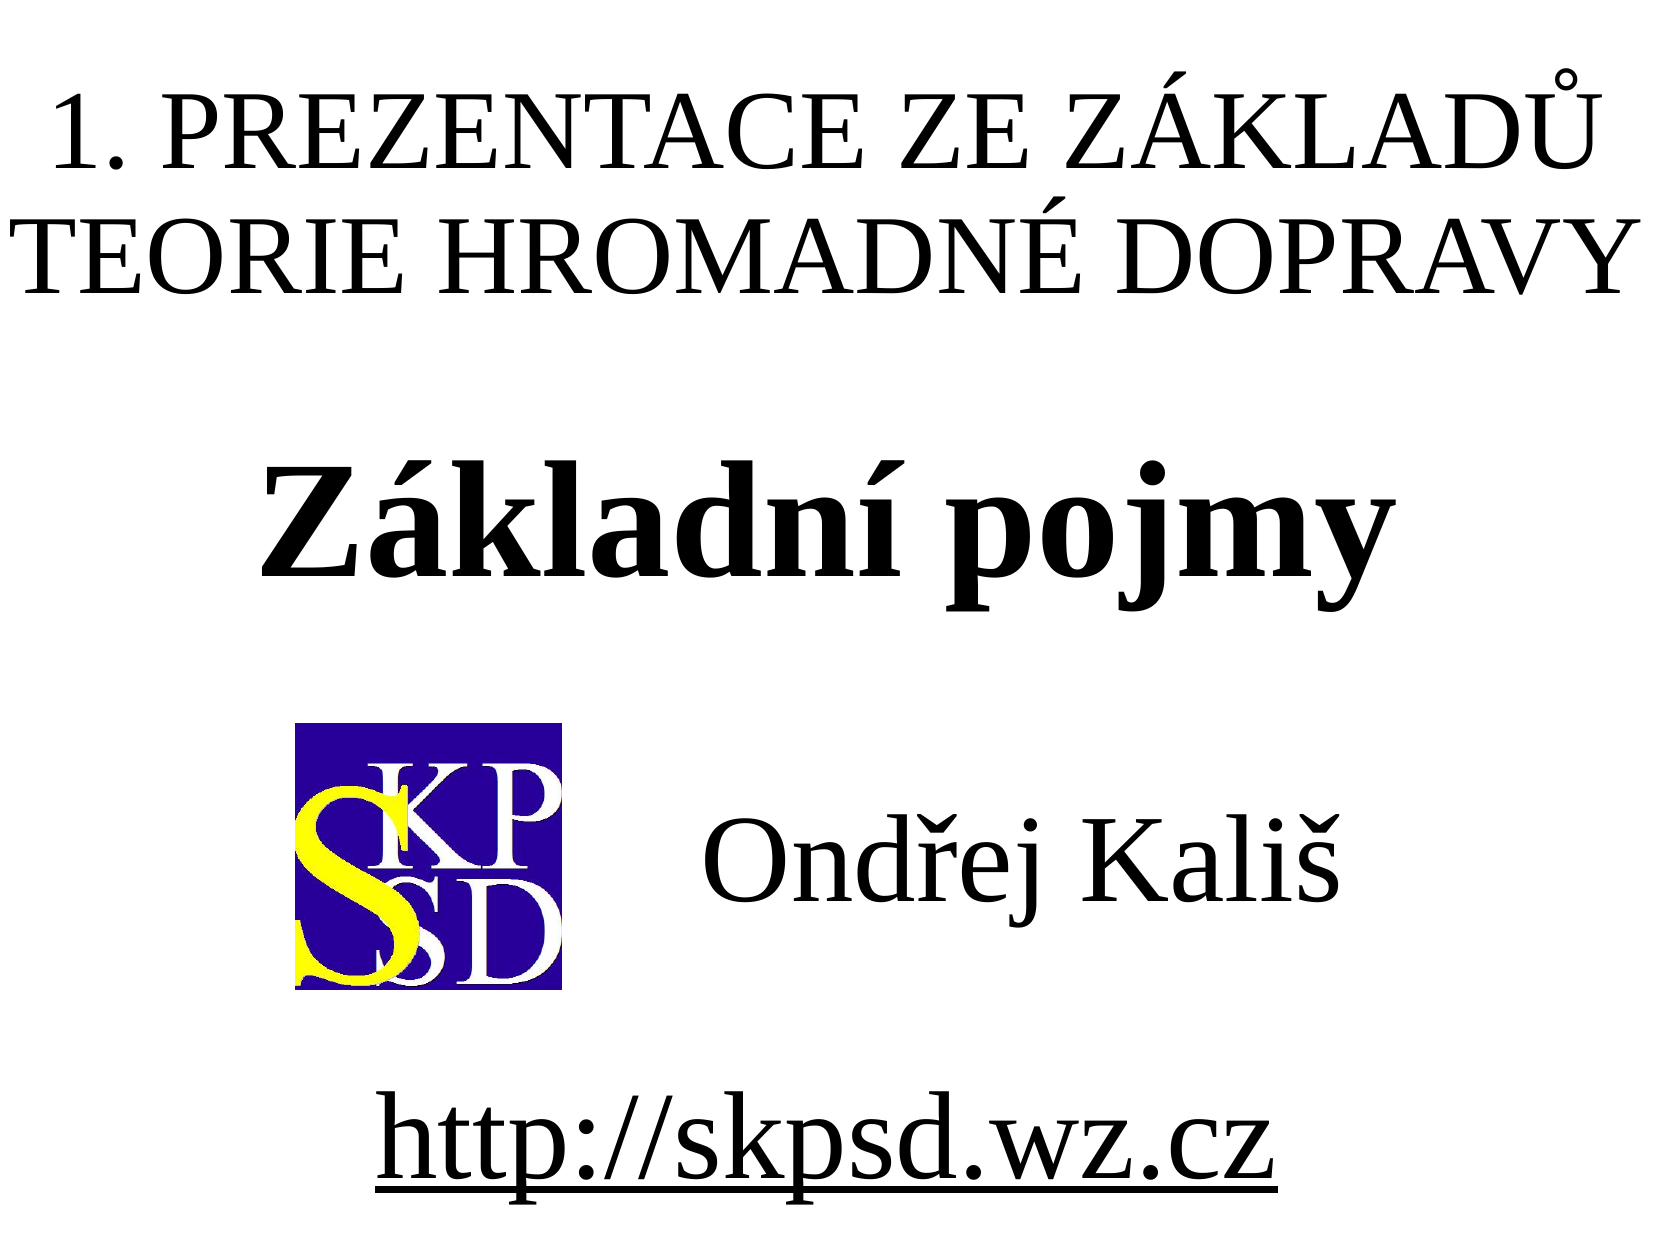

1. PREZENTACE ZE ZÁKLADŮ
TEORIE HROMADNÉ DOPRAVY
Základní pojmy
Ondřej Kališ
http://skpsd.wz.cz